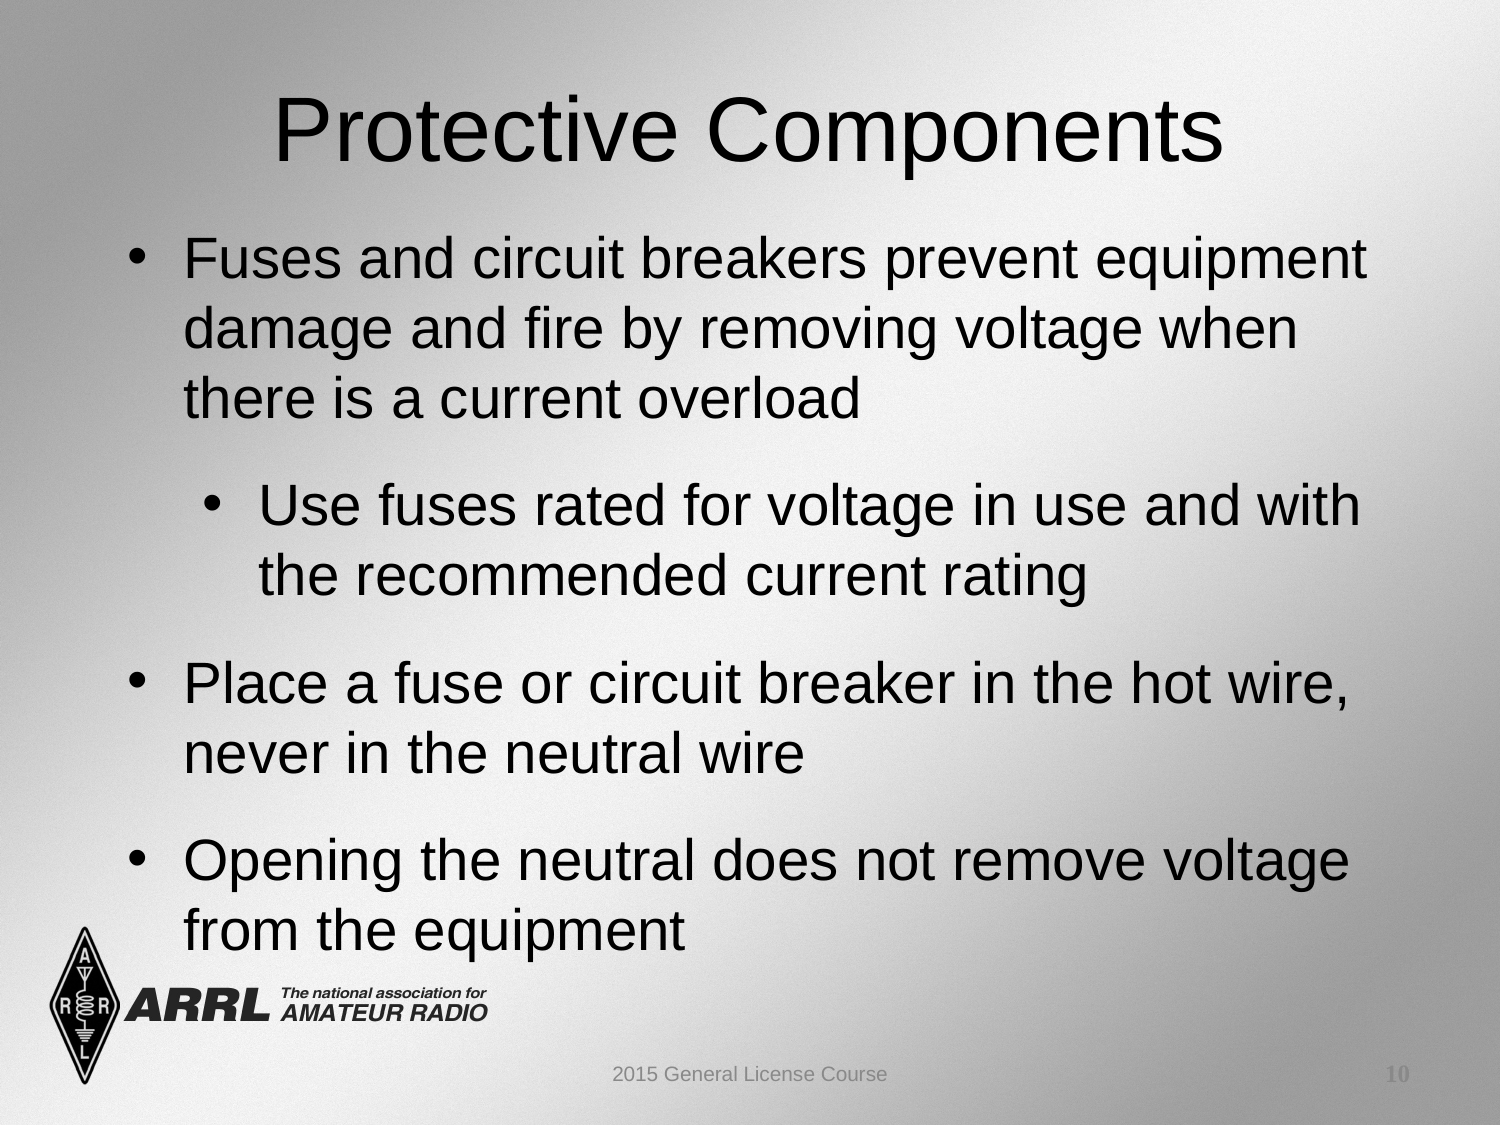

Protective Components
Fuses and circuit breakers prevent equipment damage and fire by removing voltage when there is a current overload
Use fuses rated for voltage in use and with the recommended current rating
Place a fuse or circuit breaker in the hot wire, never in the neutral wire
Opening the neutral does not remove voltage from the equipment
2015 General License Course